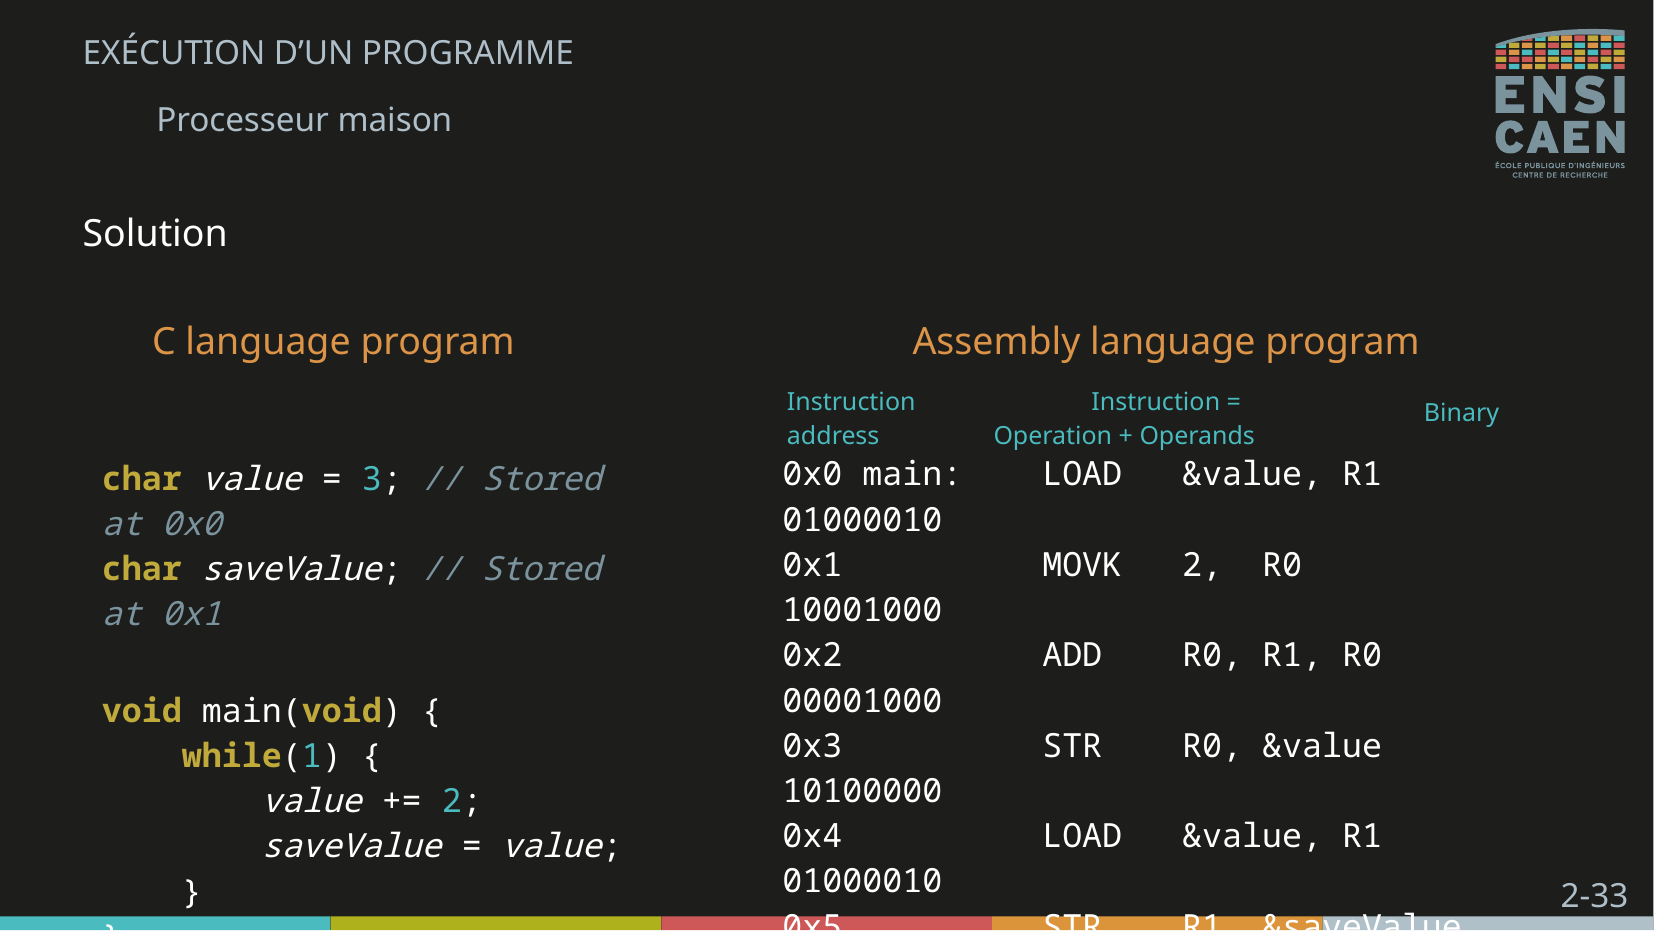

# EXÉCUTION D’UN PROGRAMME Processeur maison
Solution
C language program
Assembly language program
Instruction address
Instruction =
Operation + Operands
Binary
char value = 3; // Stored at 0x0
char saveValue; // Stored at 0x1
void main(void) {
 while(1) {
 value += 2;
 saveValue = value;
 }
}
0x0 main: LOAD &value, R1 01000010
0x1 MOVK 2, R0 10001000
0x2 ADD R0, R1, R0 00001000
0x3 STR R0, &value 10100000
0x4 LOAD &value, R1 01000010
0x5 STR R1, &saveValue 10110010
0x6 JMP main 00100000
0x7 undef uuuuuuuu
0x8 undef uuuuuuuu
0x... ... ...
0xF undef uuuuuuuu